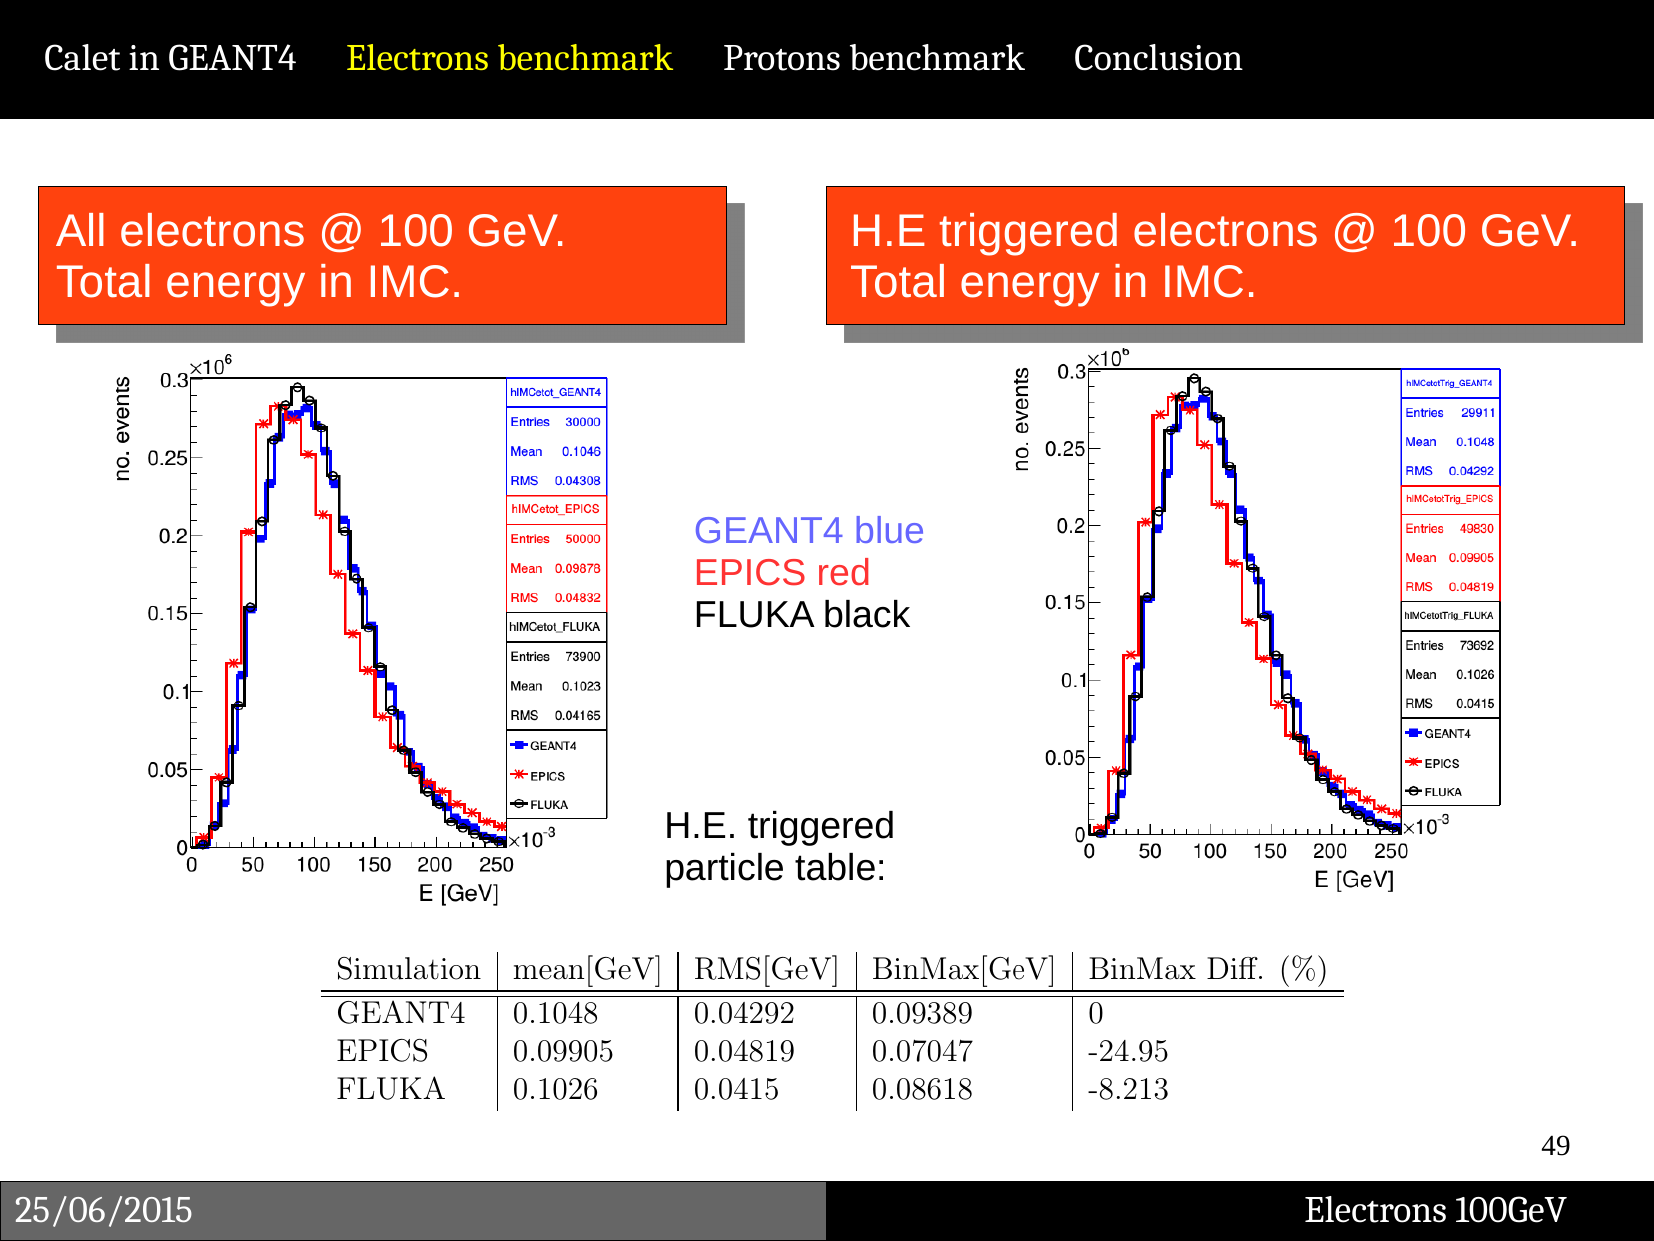

Calet in GEANT4 Electrons benchmark Protons benchmark Conclusion
All electrons @ 100 GeV.
Total energy in IMC.
H.E triggered electrons @ 100 GeV.
Total energy in IMC.
GEANT4 blue
EPICS red
FLUKA black
H.E. triggered
particle table:
49
25/06/2015
Electrons 100GeV